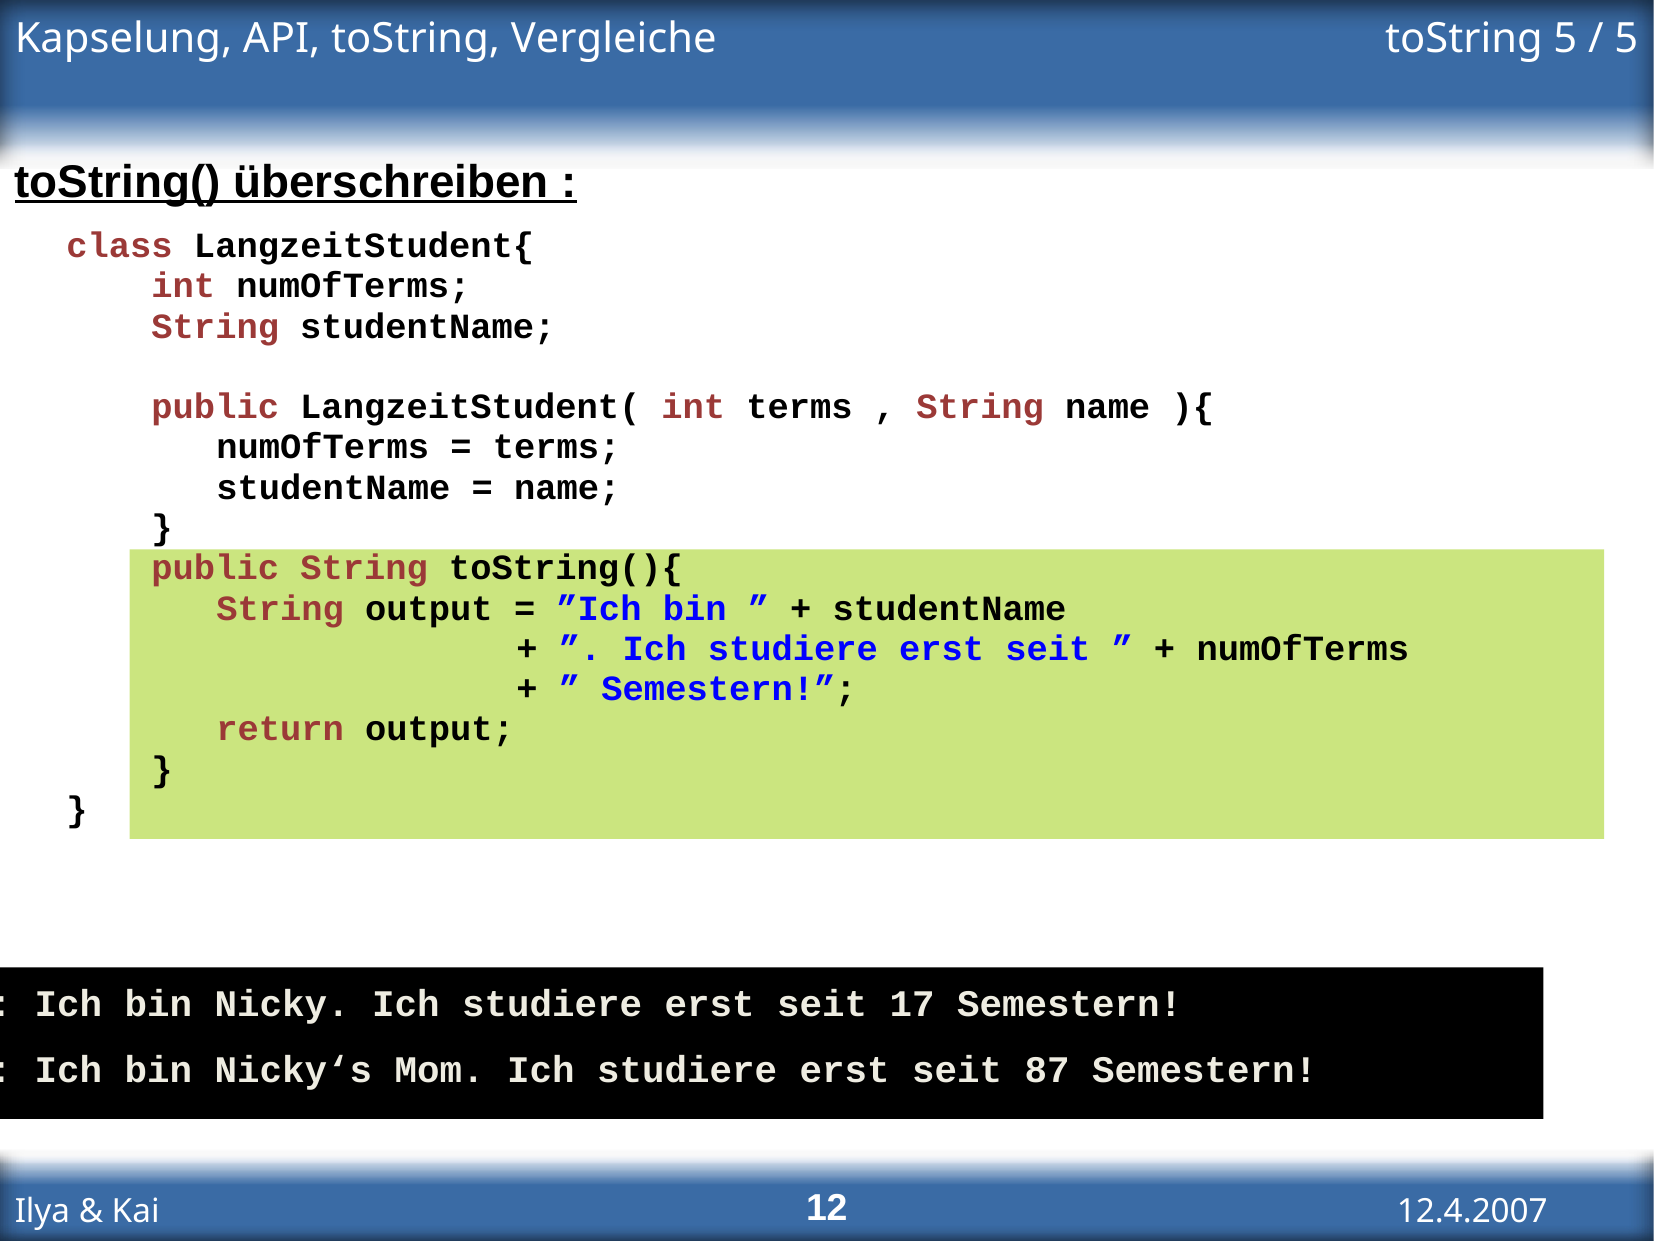

toString 5 / 5
toString() überschreiben :
class LangzeitStudent{
 int numOfTerms;
 String studentName;
 public LangzeitStudent( int terms , String name ){
	numOfTerms = terms;
	studentName = name;
 }
 public String toString(){
	String output = ”Ich bin ” + studentName
			+ ”. Ich studiere erst seit ” + numOfTerms
 			+ ” Semestern!”;
	return output;
 }
}
s1: Ich bin Nicky. Ich studiere erst seit 17 Semestern!
s2: Ich bin Nicky‘s Mom. Ich studiere erst seit 87 Semestern!
12